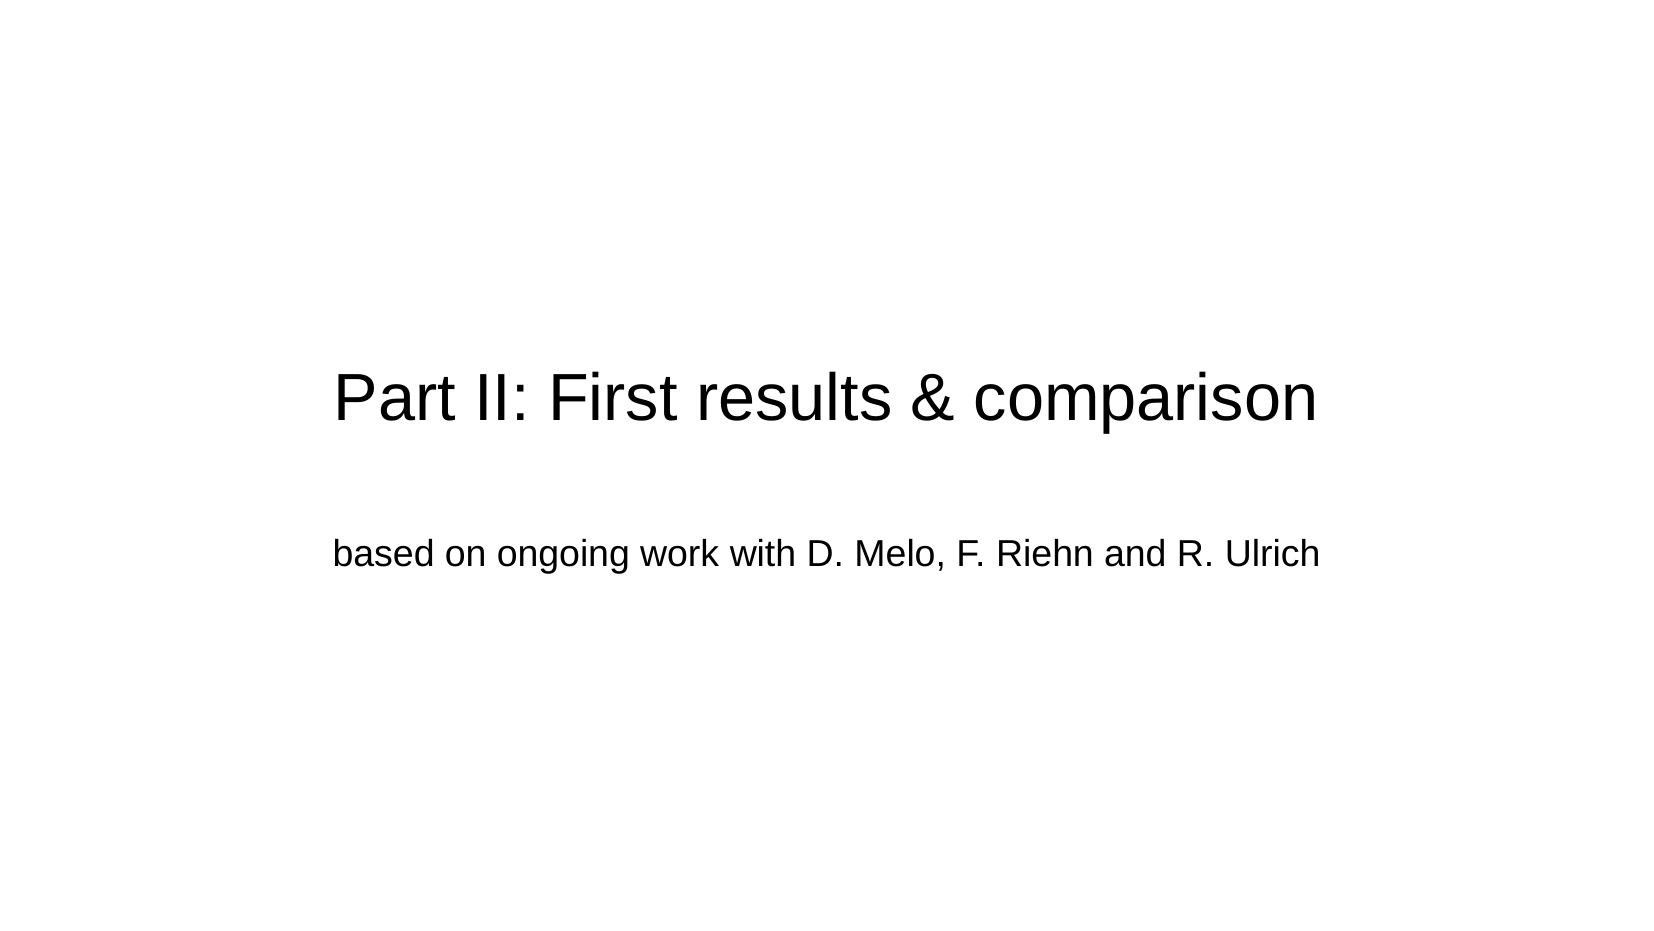

# Part II: First results & comparison
based on ongoing work with D. Melo, F. Riehn and R. Ulrich